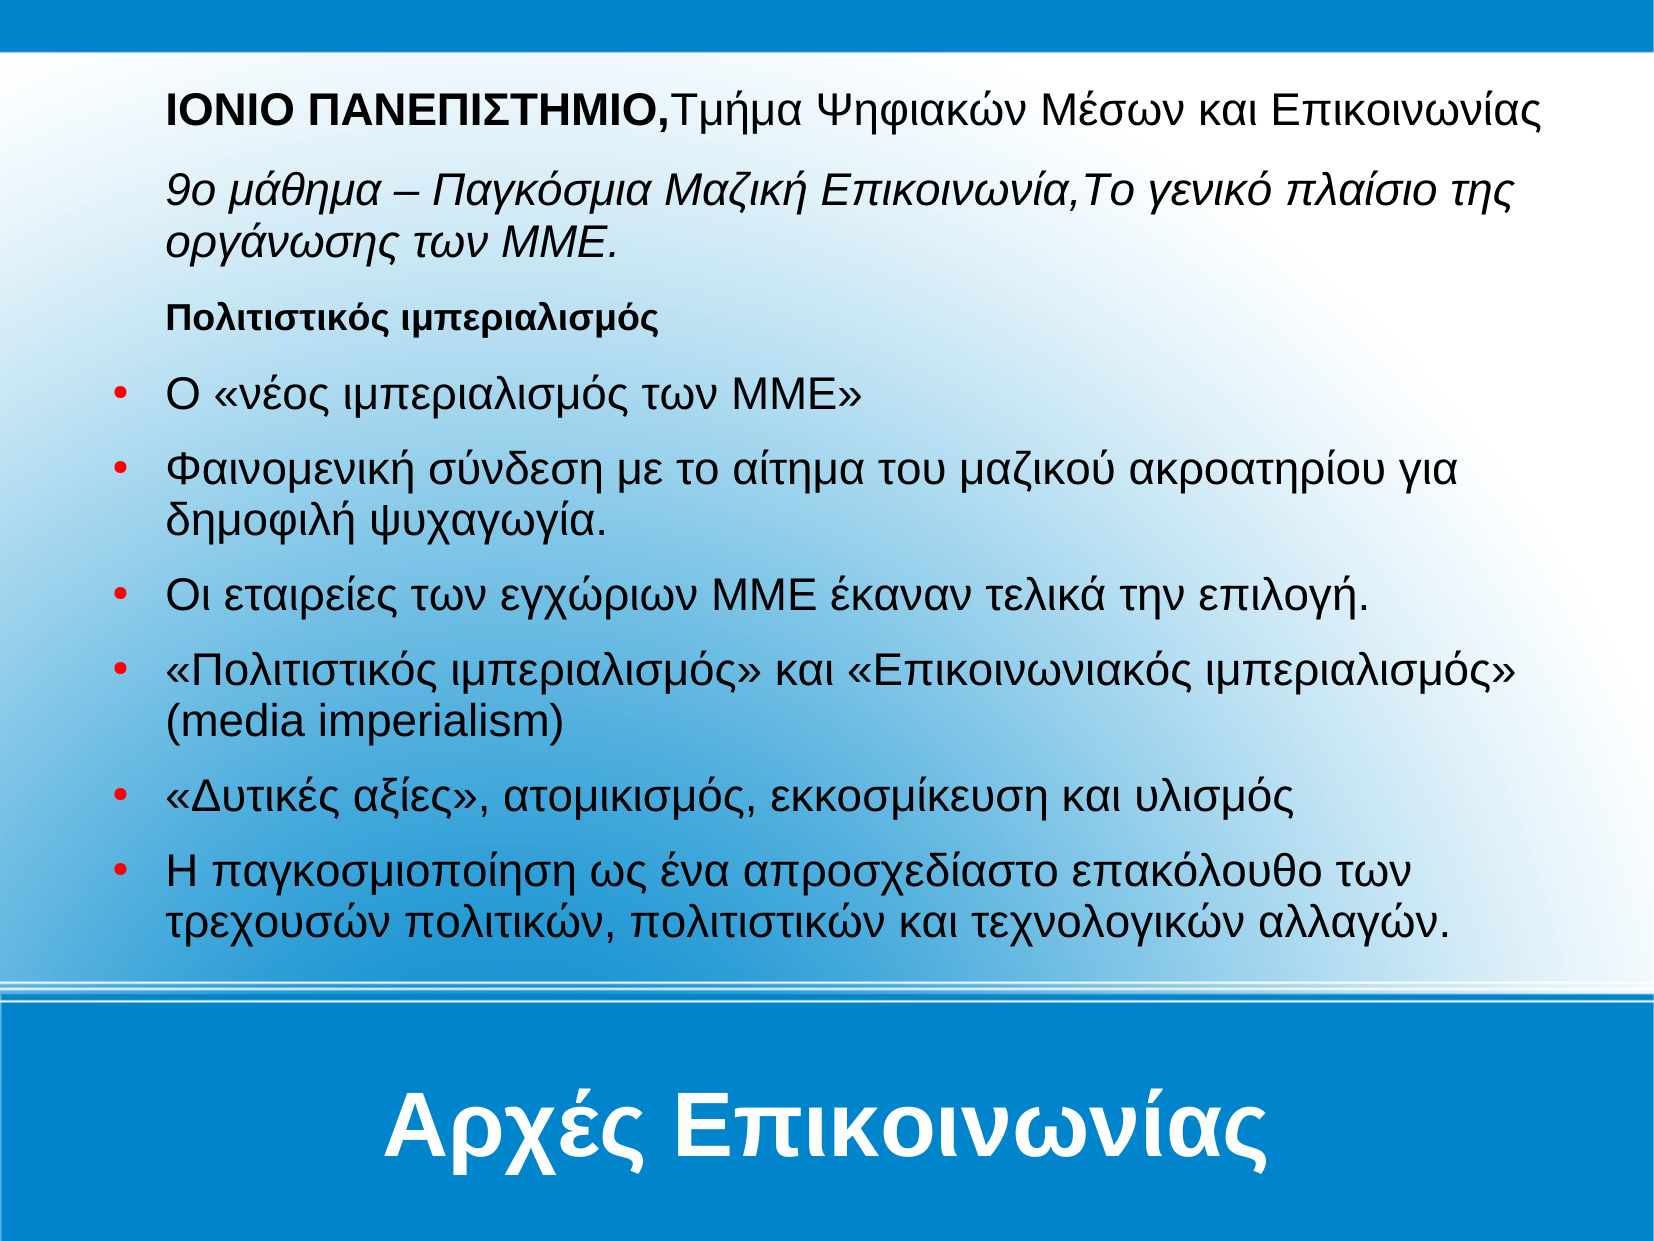

ΙΟΝΙΟ ΠΑΝΕΠΙΣΤΗΜΙΟ,Τμήμα Ψηφιακών Μέσων και Επικοινωνίας
9ο μάθημα – Παγκόσμια Μαζική Επικοινωνία,Το γενικό πλαίσιο της οργάνωσης των ΜΜΕ.
Πολιτιστικός ιμπεριαλισμός
Ο «νέος ιμπεριαλισμός των ΜΜΕ»
Φαινομενική σύνδεση με το αίτημα του μαζικού ακροατηρίου για δημοφιλή ψυχαγωγία.
Οι εταιρείες των εγχώριων ΜΜΕ έκαναν τελικά την επιλογή.
«Πολιτιστικός ιμπεριαλισμός» και «Επικοινωνιακός ιμπεριαλισμός» (media imperialism)
«Δυτικές αξίες», ατομικισμός, εκκοσμίκευση και υλισμός
Η παγκοσμιοποίηση ως ένα απροσχεδίαστο επακόλουθο των τρεχουσών πολιτικών, πολιτιστικών και τεχνολογικών αλλαγών.
# Αρχές Επικοινωνίας